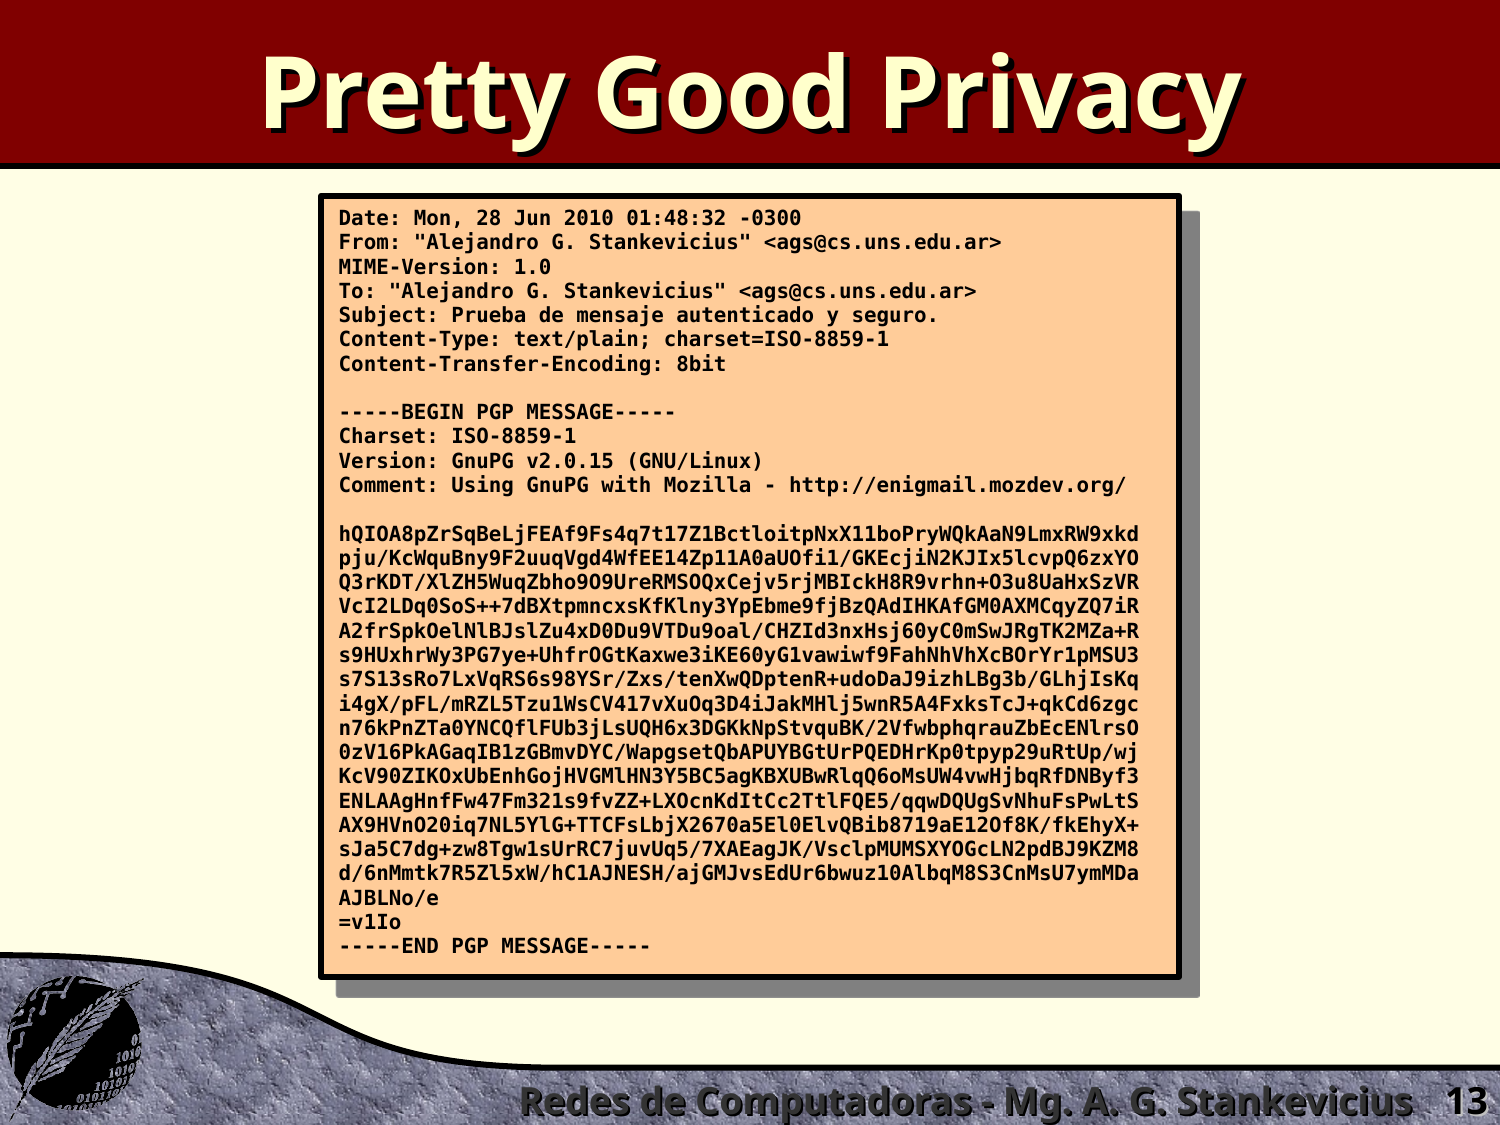

# Pretty Good Privacy
Date: Mon, 28 Jun 2010 01:48:32 -0300
From: "Alejandro G. Stankevicius" <ags@cs.uns.edu.ar>
MIME-Version: 1.0
To: "Alejandro G. Stankevicius" <ags@cs.uns.edu.ar>
Subject: Prueba de mensaje autenticado y seguro.
Content-Type: text/plain; charset=ISO-8859-1
Content-Transfer-Encoding: 8bit
-----BEGIN PGP MESSAGE-----
Charset: ISO-8859-1
Version: GnuPG v2.0.15 (GNU/Linux)
Comment: Using GnuPG with Mozilla - http://enigmail.mozdev.org/
hQIOA8pZrSqBeLjFEAf9Fs4q7t17Z1BctloitpNxX11boPryWQkAaN9LmxRW9xkd
pju/KcWquBny9F2uuqVgd4WfEE14Zp11A0aUOfi1/GKEcjiN2KJIx5lcvpQ6zxYO
Q3rKDT/XlZH5WuqZbho9O9UreRMSOQxCejv5rjMBIckH8R9vrhn+O3u8UaHxSzVR
VcI2LDq0SoS++7dBXtpmncxsKfKlny3YpEbme9fjBzQAdIHKAfGM0AXMCqyZQ7iR
A2frSpkOelNlBJslZu4xD0Du9VTDu9oal/CHZId3nxHsj60yC0mSwJRgTK2MZa+R
s9HUxhrWy3PG7ye+UhfrOGtKaxwe3iKE60yG1vawiwf9FahNhVhXcBOrYr1pMSU3
s7S13sRo7LxVqRS6s98YSr/Zxs/tenXwQDptenR+udoDaJ9izhLBg3b/GLhjIsKq
i4gX/pFL/mRZL5Tzu1WsCV417vXuOq3D4iJakMHlj5wnR5A4FxksTcJ+qkCd6zgc
n76kPnZTa0YNCQflFUb3jLsUQH6x3DGKkNpStvquBK/2VfwbphqrauZbEcENlrsO
0zV16PkAGaqIB1zGBmvDYC/WapgsetQbAPUYBGtUrPQEDHrKp0tpyp29uRtUp/wj
KcV90ZIKOxUbEnhGojHVGMlHN3Y5BC5agKBXUBwRlqQ6oMsUW4vwHjbqRfDNByf3
ENLAAgHnfFw47Fm321s9fvZZ+LXOcnKdItCc2TtlFQE5/qqwDQUgSvNhuFsPwLtS
AX9HVnO20iq7NL5YlG+TTCFsLbjX2670a5El0ElvQBib8719aE12Of8K/fkEhyX+
sJa5C7dg+zw8Tgw1sUrRC7juvUq5/7XAEagJK/VsclpMUMSXYOGcLN2pdBJ9KZM8
d/6nMmtk7R5Zl5xW/hC1AJNESH/ajGMJvsEdUr6bwuz10AlbqM8S3CnMsU7ymMDa
AJBLNo/e
=v1Io
-----END PGP MESSAGE-----
13